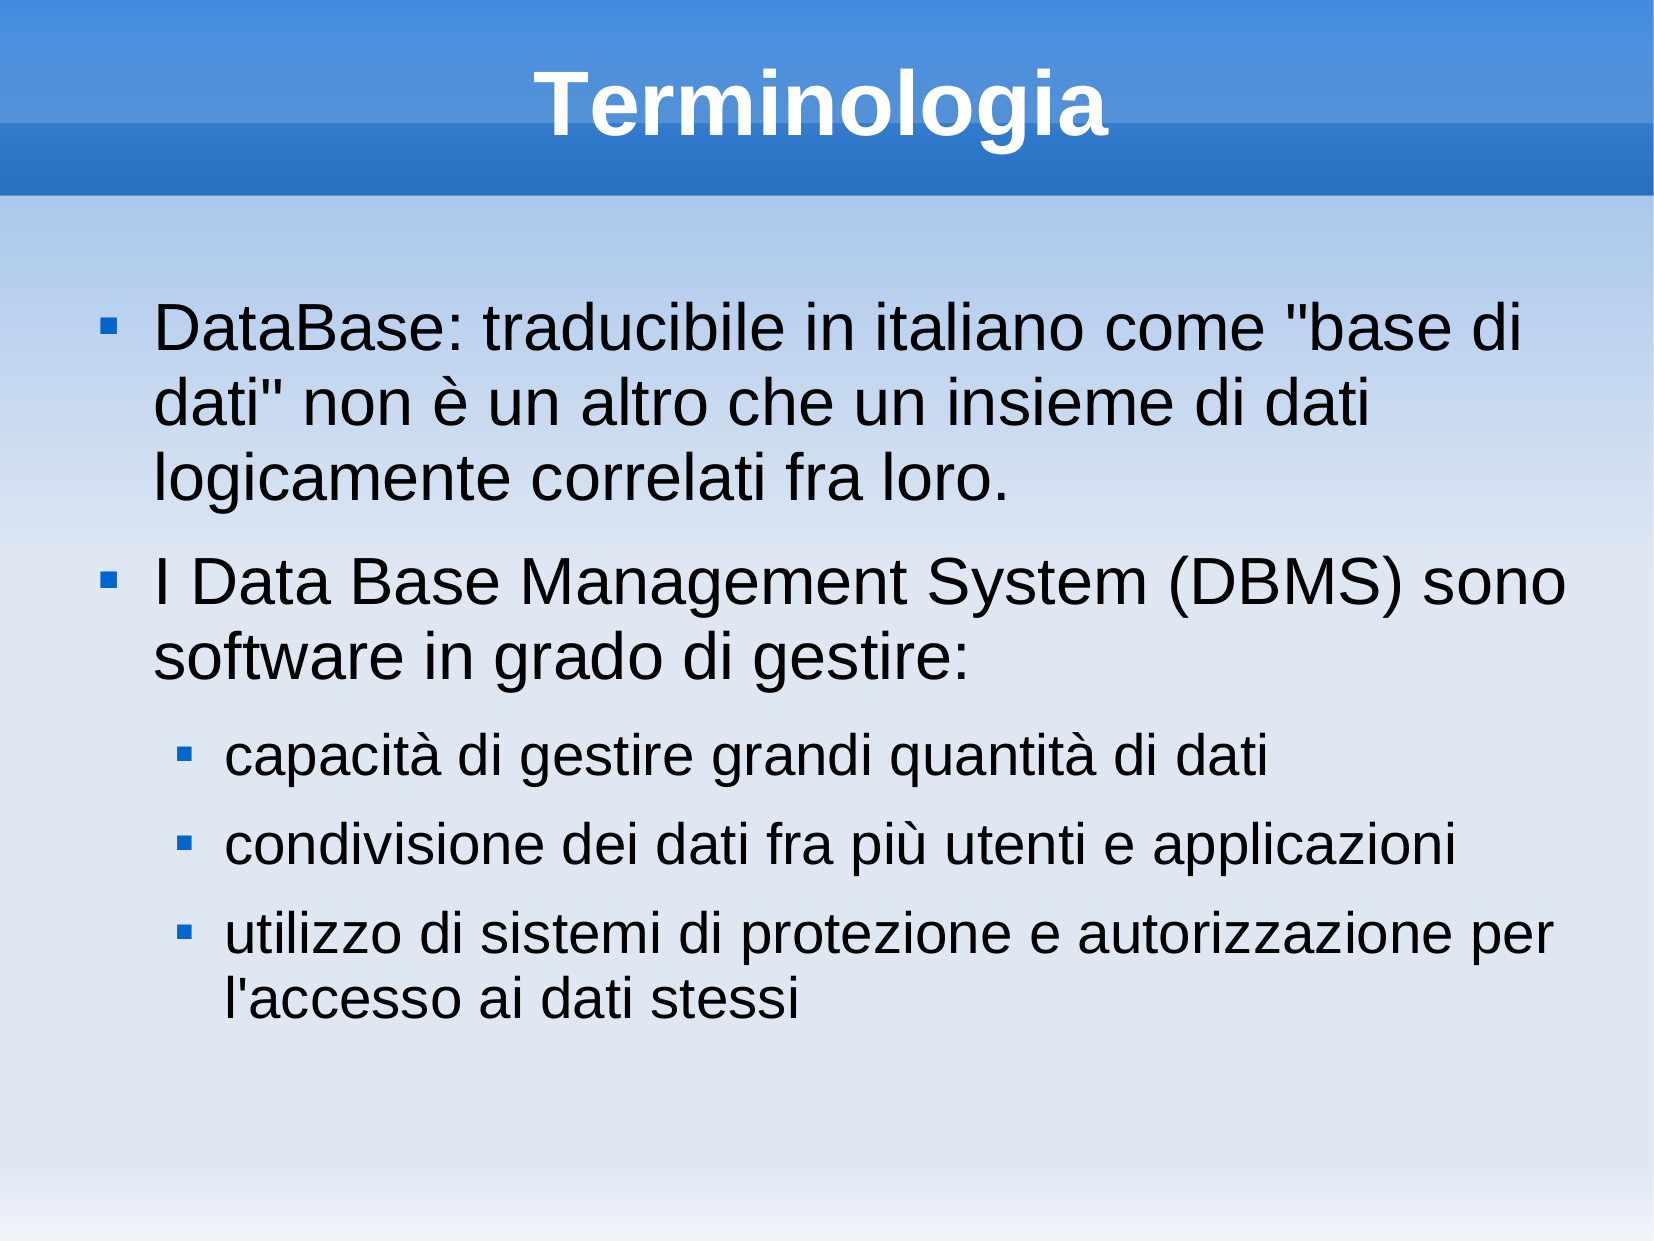

# Terminologia
DataBase: traducibile in italiano come "base di dati" non è un altro che un insieme di dati logicamente correlati fra loro.
I Data Base Management System (DBMS) sono software in grado di gestire:
capacità di gestire grandi quantità di dati
condivisione dei dati fra più utenti e applicazioni
utilizzo di sistemi di protezione e autorizzazione per l'accesso ai dati stessi